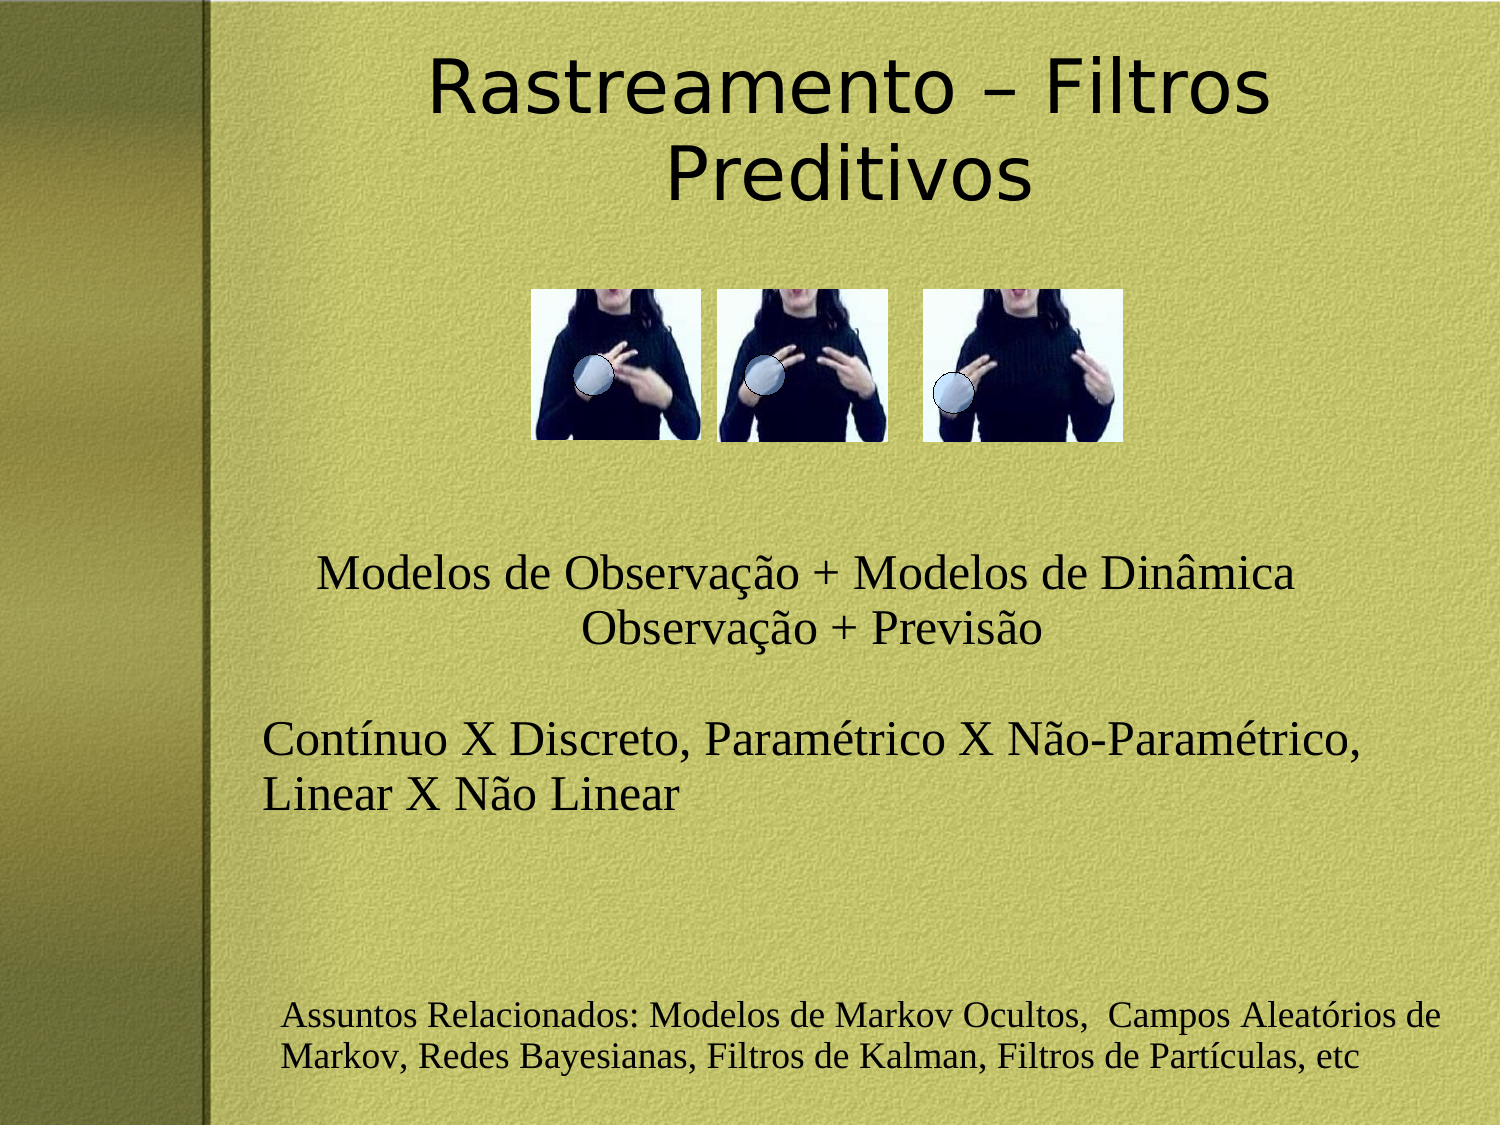

# Rastreamento – Filtros Preditivos
Modelos de Observação + Modelos de Dinâmica
Observação + Previsão
Contínuo X Discreto, Paramétrico X Não-Paramétrico,
Linear X Não Linear
Assuntos Relacionados: Modelos de Markov Ocultos, Campos Aleatórios de Markov, Redes Bayesianas, Filtros de Kalman, Filtros de Partículas, etc